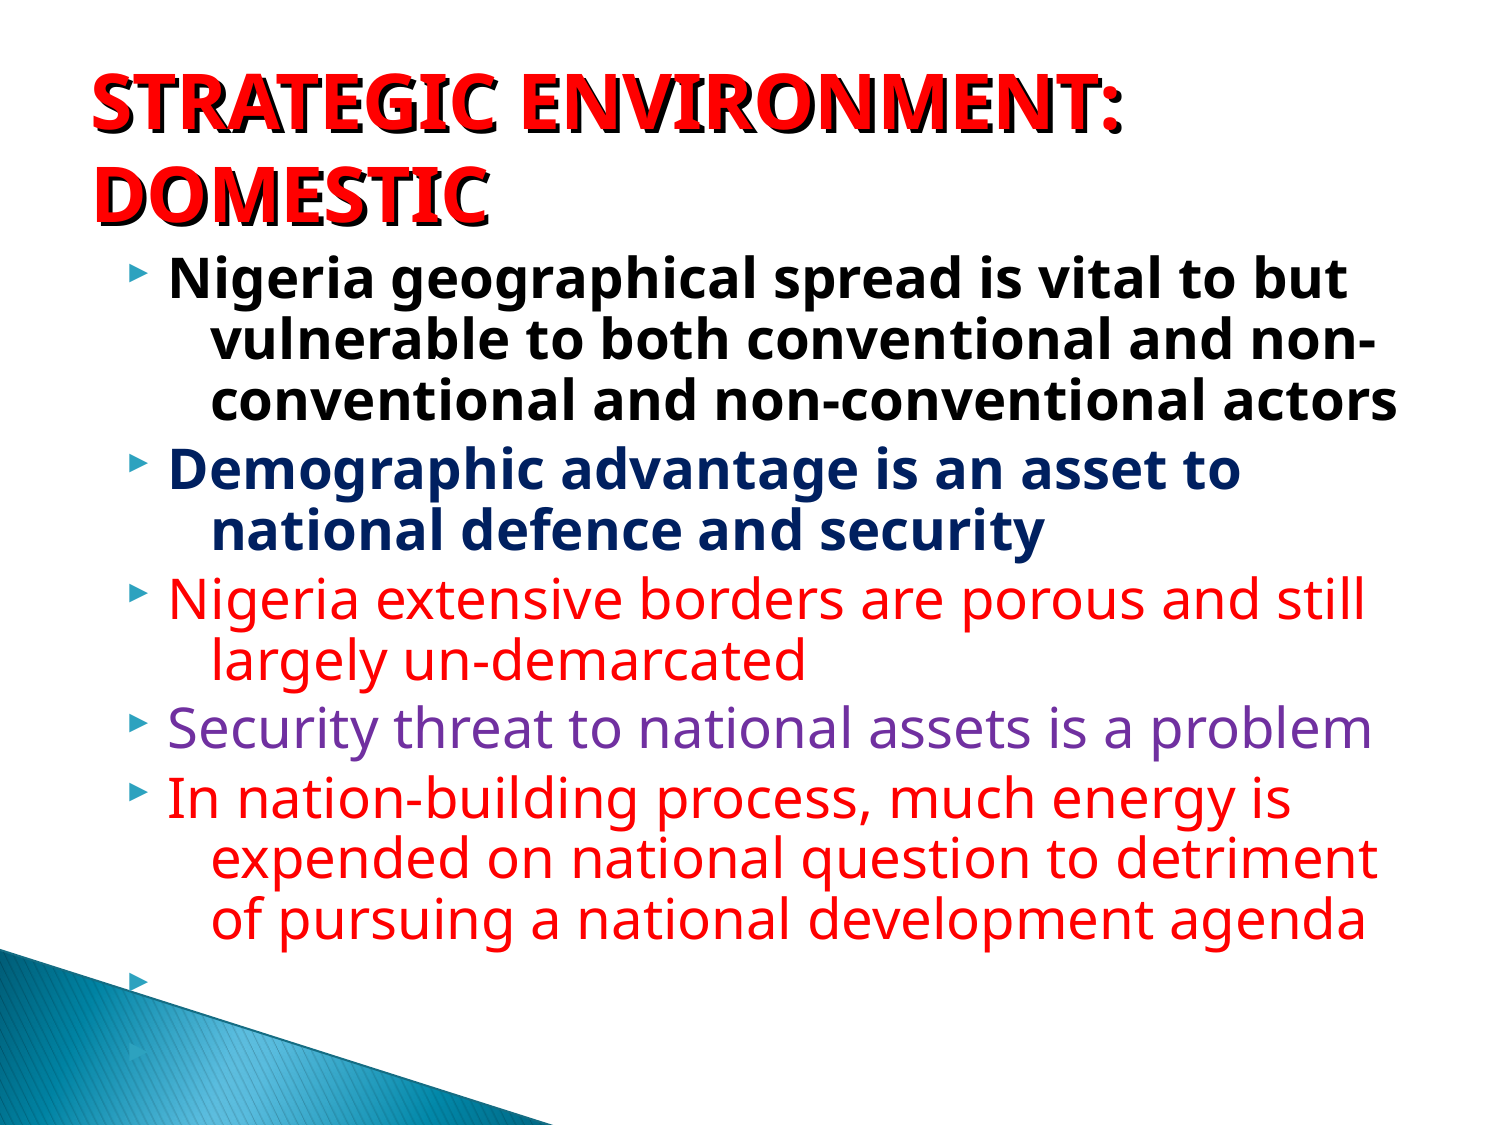

STRATEGIC ENVIRONMENT: DOMESTIC
# Nigeria geographical spread is vital to but vulnerable to both conventional and non-conventional and non-conventional actors
Demographic advantage is an asset to national defence and security
Nigeria extensive borders are porous and still largely un-demarcated
Security threat to national assets is a problem
In nation-building process, much energy is expended on national question to detriment of pursuing a national development agenda